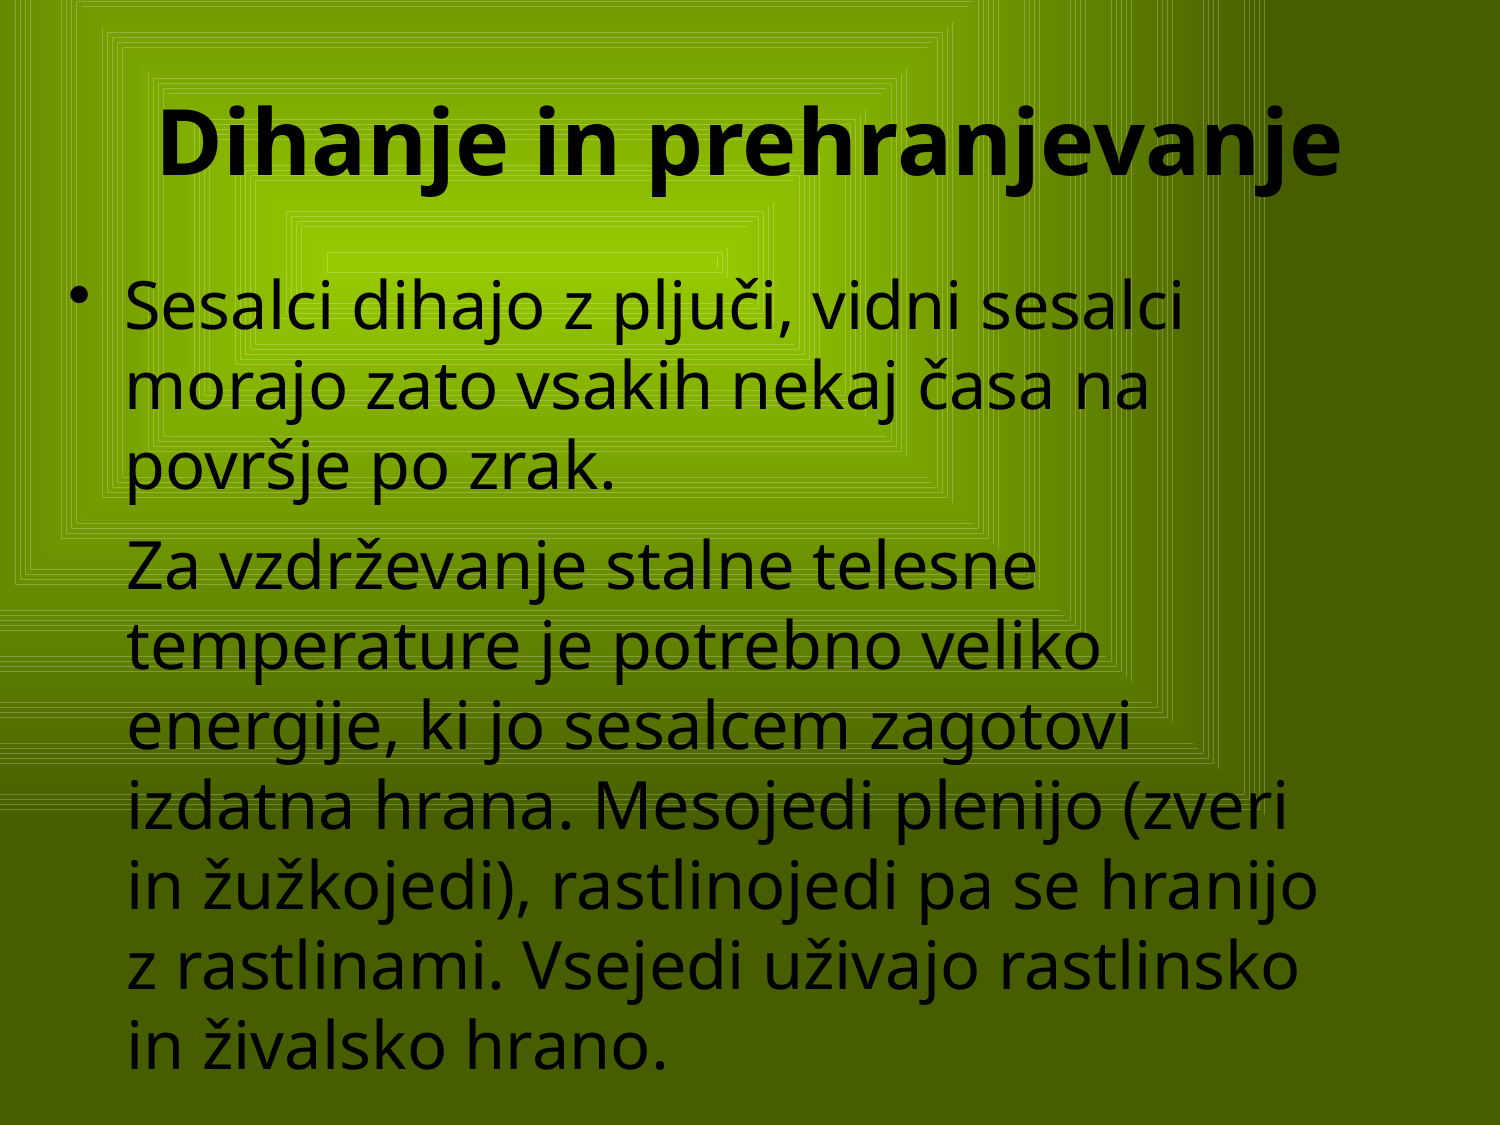

# Dihanje in prehranjevanje
Sesalci dihajo z pljuči, vidni sesalci morajo zato vsakih nekaj časa na površje po zrak.
Za vzdrževanje stalne telesne temperature je potrebno veliko energije, ki jo sesalcem zagotovi izdatna hrana. Mesojedi plenijo (zveri in žužkojedi), rastlinojedi pa se hranijo z rastlinami. Vsejedi uživajo rastlinsko in živalsko hrano.